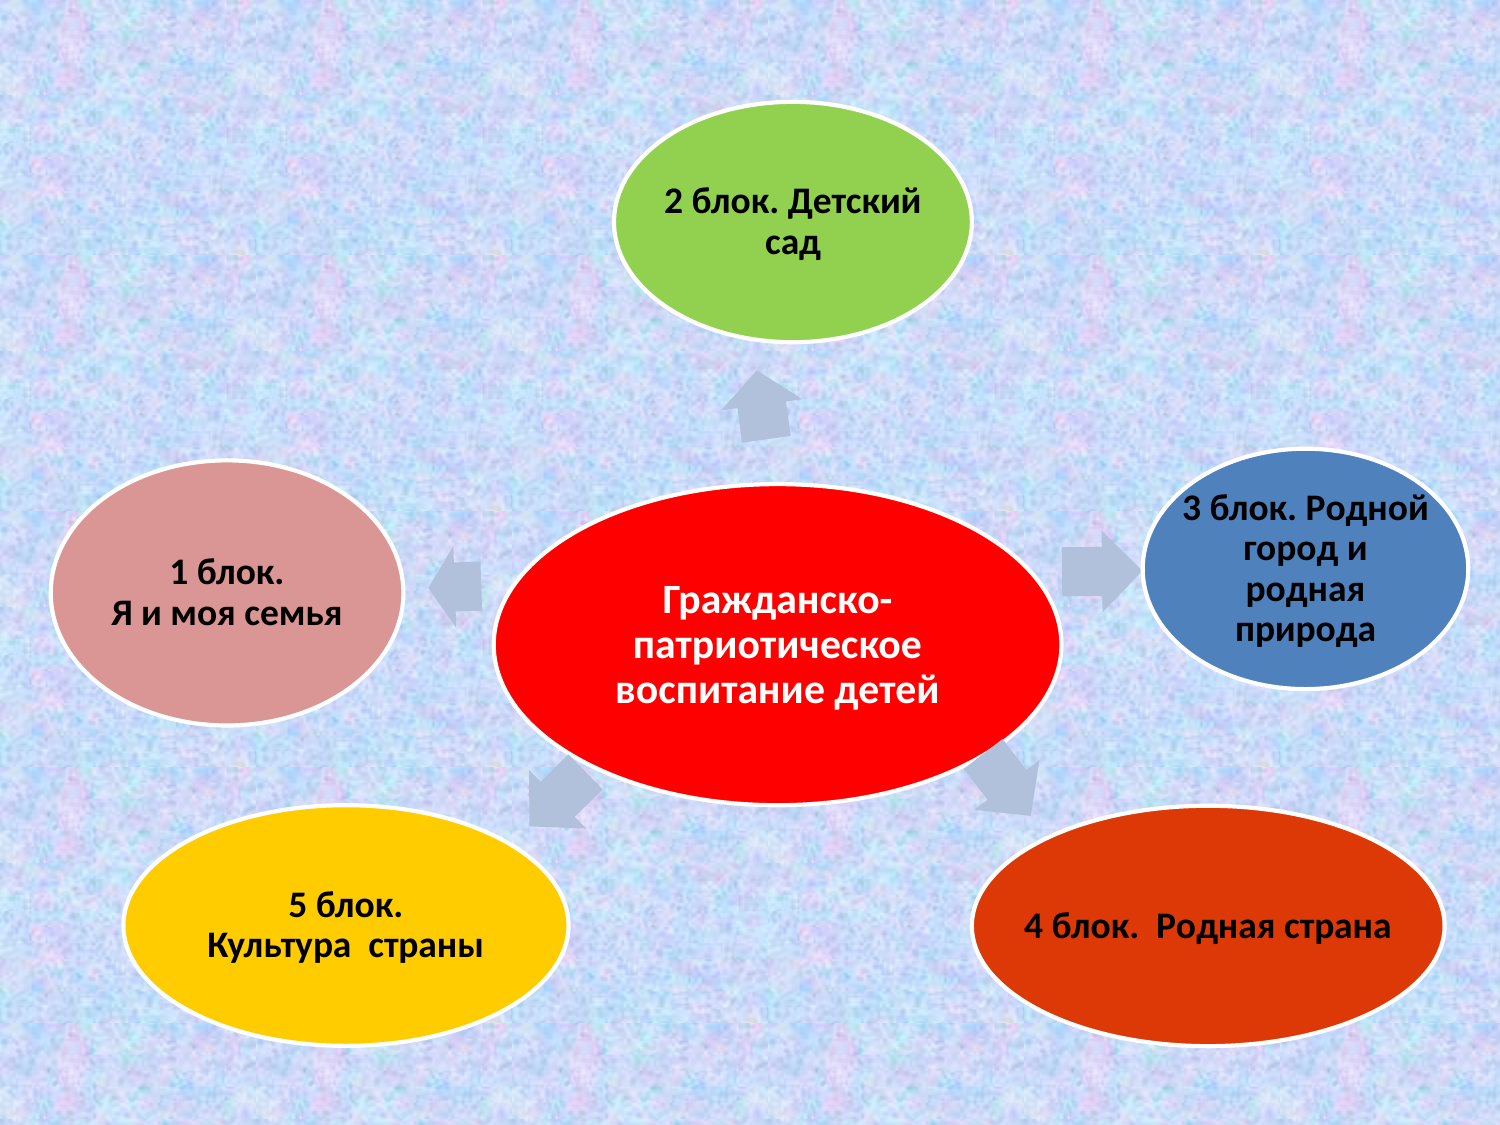

#
2 блок. Детский сад
3 блок. Родной город и родная природа
1 блок.
Я и моя семья
Гражданско-патриотическое воспитание детей
5 блок.
Культура страны
4 блок. Родная страна